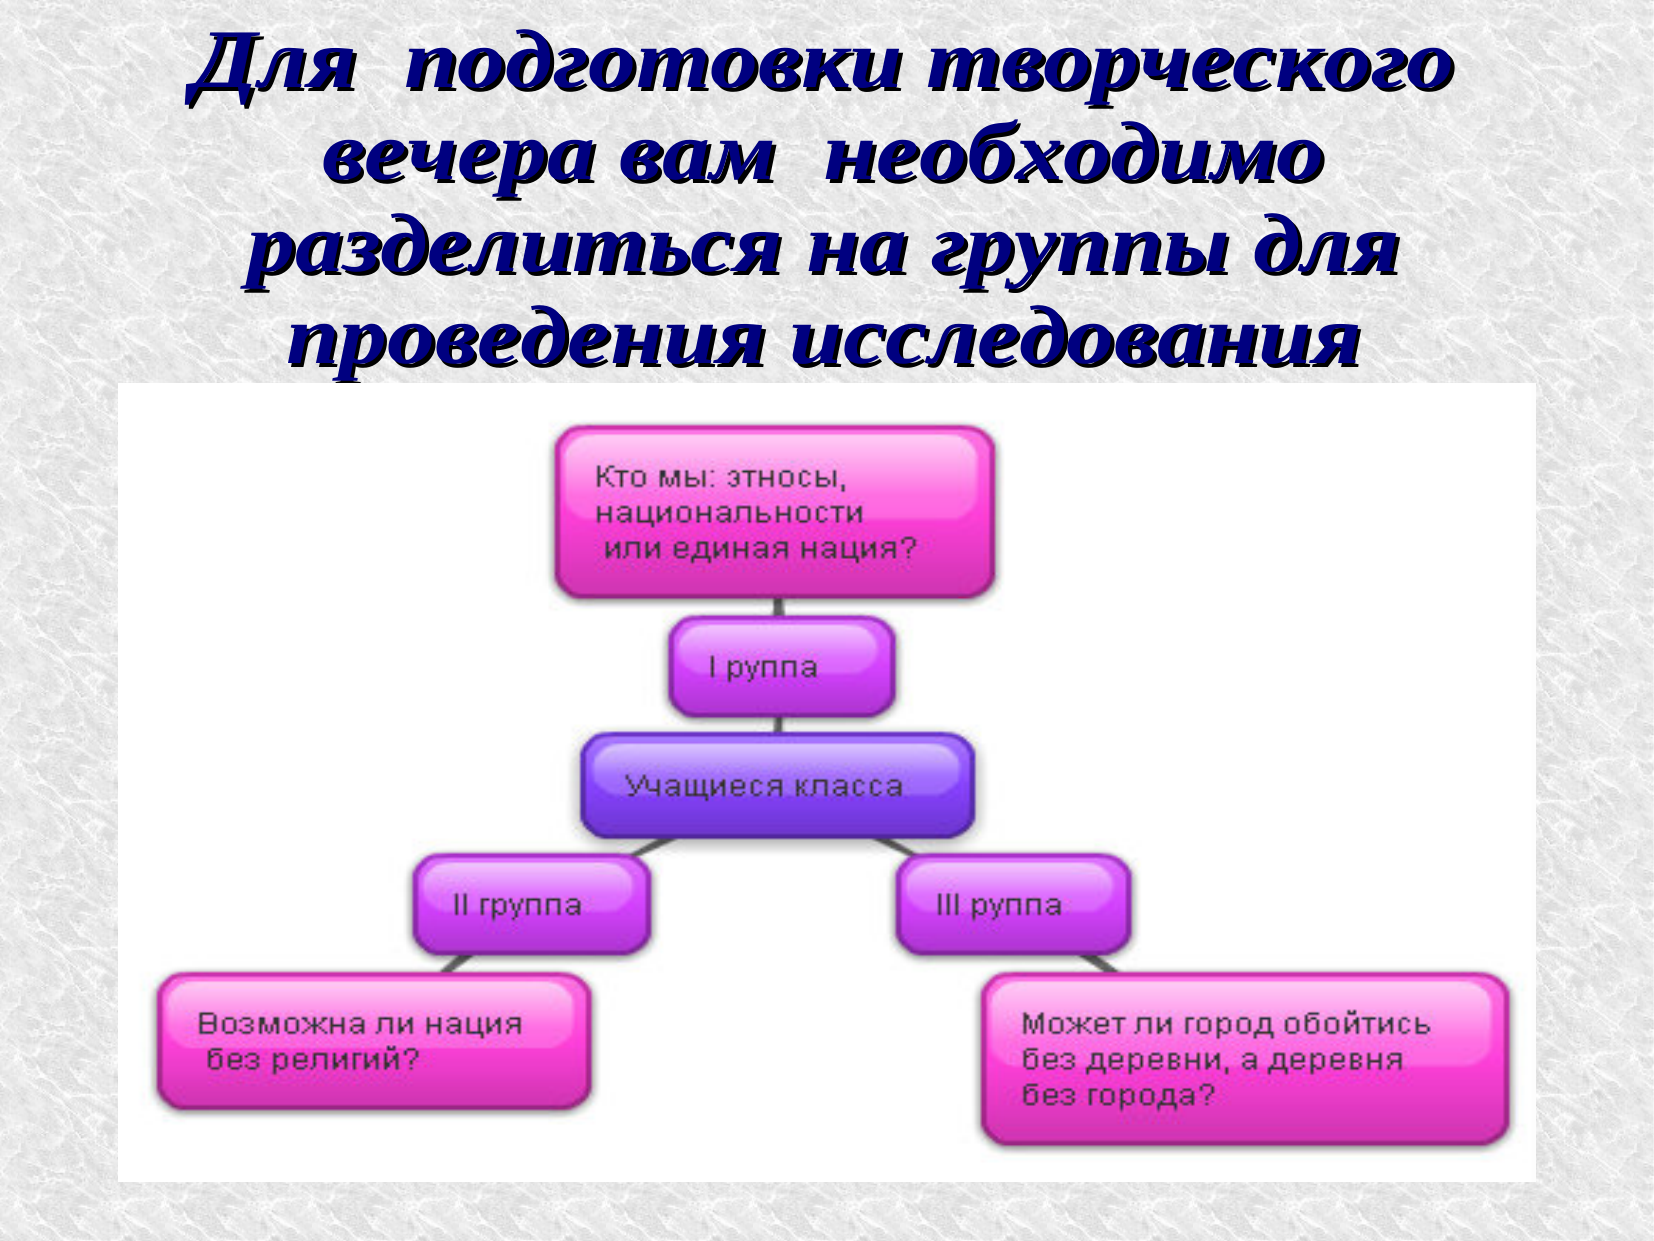

# Для подготовки творческого вечера вам необходимо разделиться на группы для проведения исследования